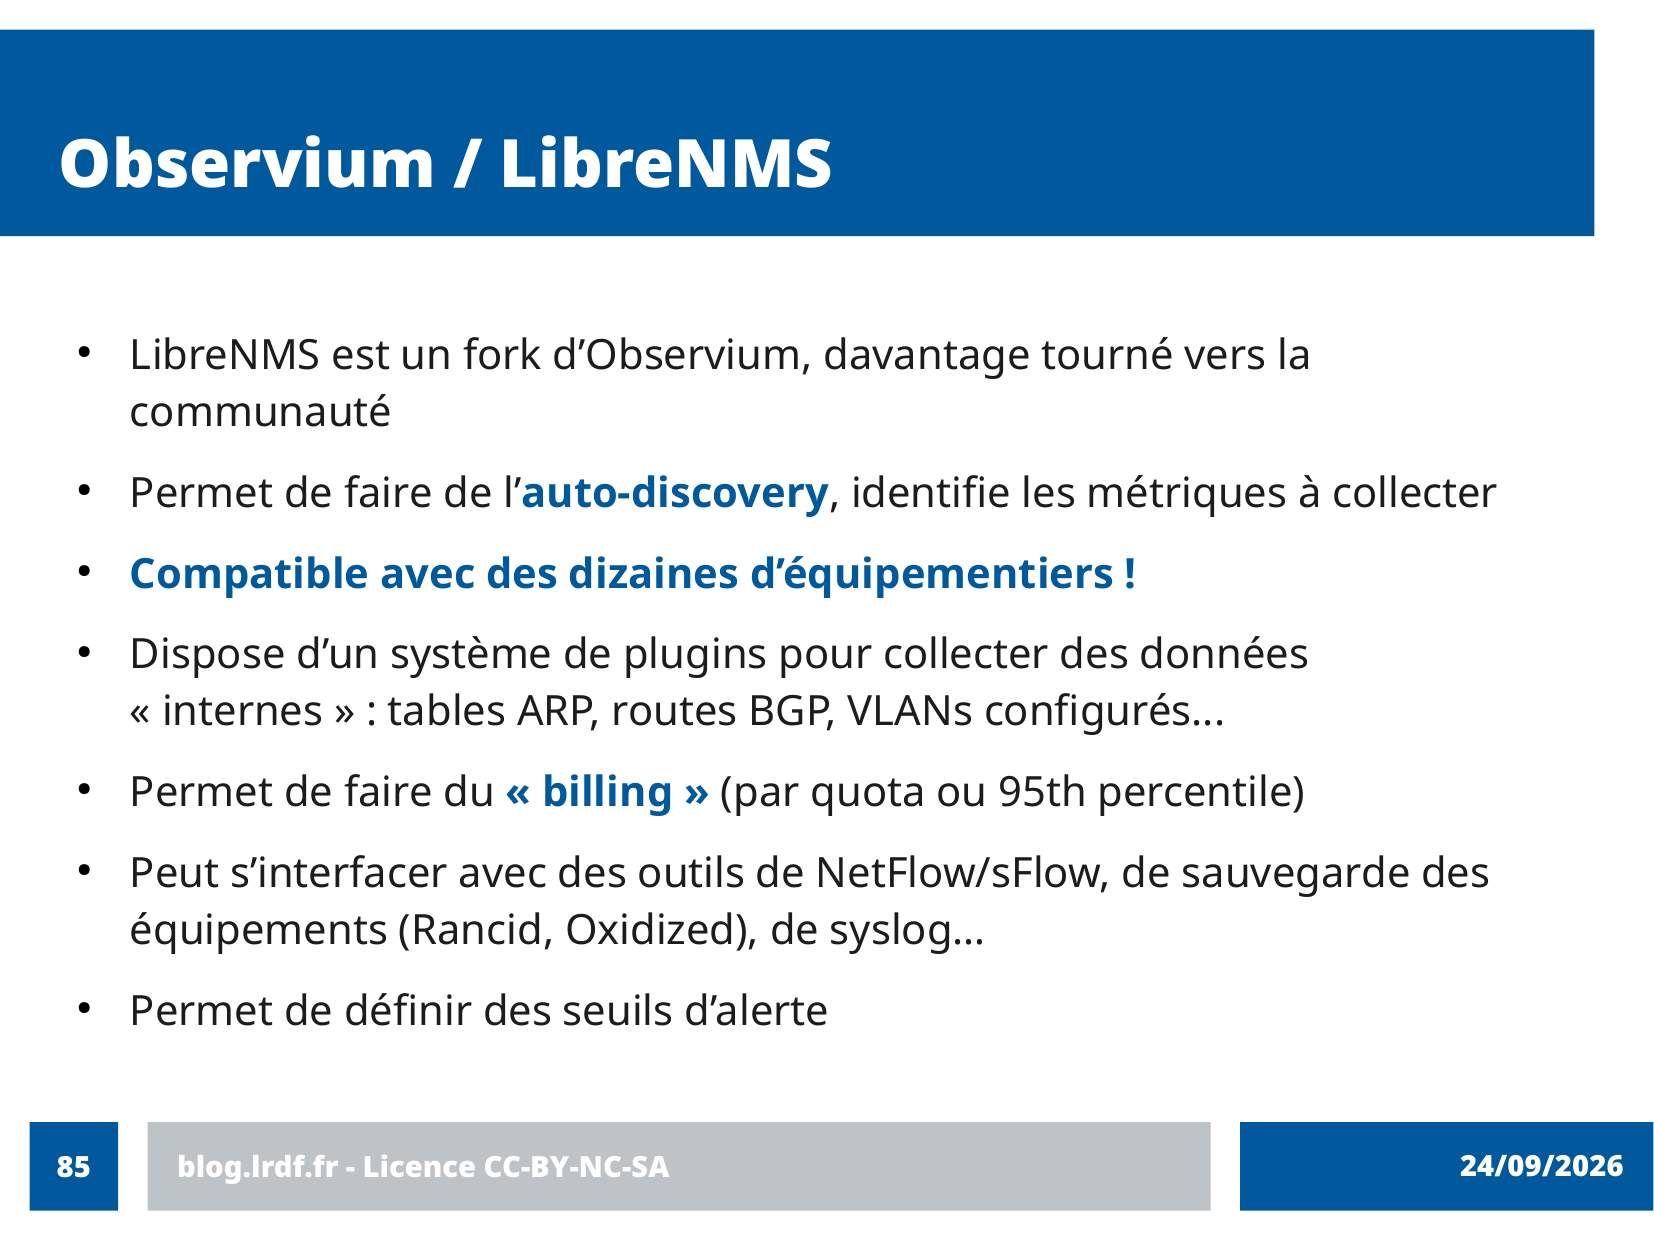

# Observium / LibreNMS
LibreNMS est un fork d’Observium, davantage tourné vers la communauté
Permet de faire de l’auto-discovery, identifie les métriques à collecter
Compatible avec des dizaines d’équipementiers !
Dispose d’un système de plugins pour collecter des données « internes » : tables ARP, routes BGP, VLANs configurés...
Permet de faire du « billing » (par quota ou 95th percentile)
Peut s’interfacer avec des outils de NetFlow/sFlow, de sauvegarde des équipements (Rancid, Oxidized), de syslog…
Permet de définir des seuils d’alerte
85
blog.lrdf.fr - Licence CC-BY-NC-SA